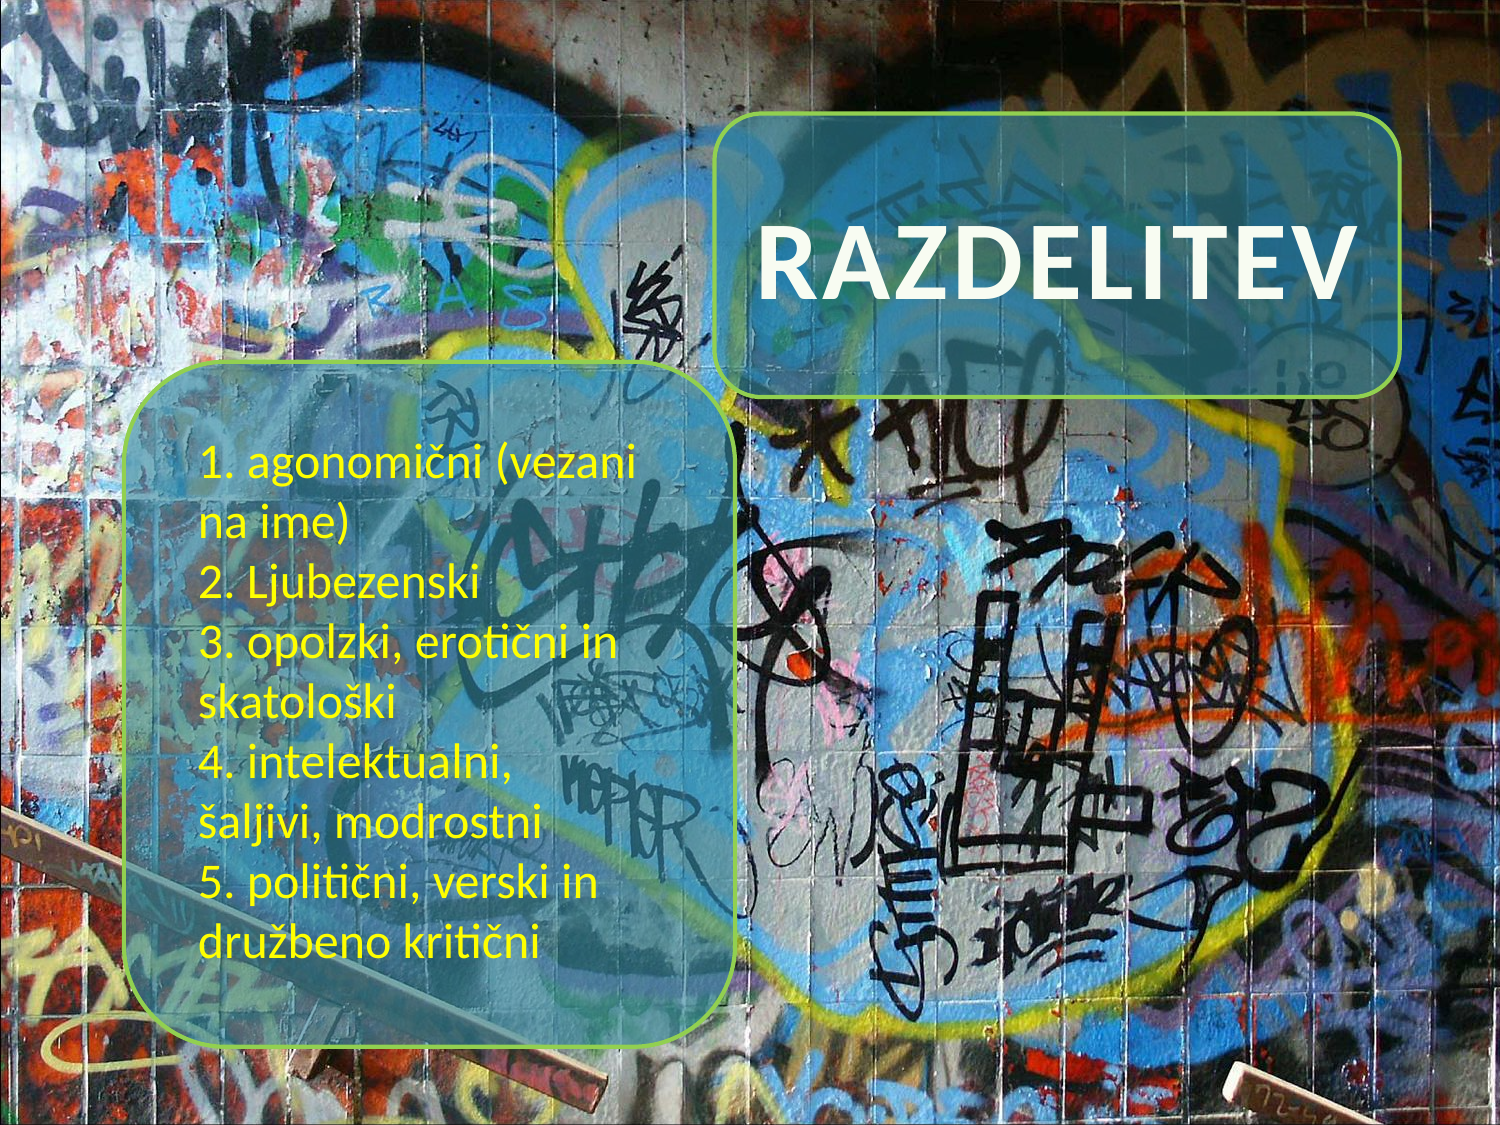

RAZDELITEV
1. agonomični (vezani na ime)
2. Ljubezenski
3. opolzki, erotični in skatološki
4. intelektualni, šaljivi, modrostni
5. politični, verski in družbeno kritični